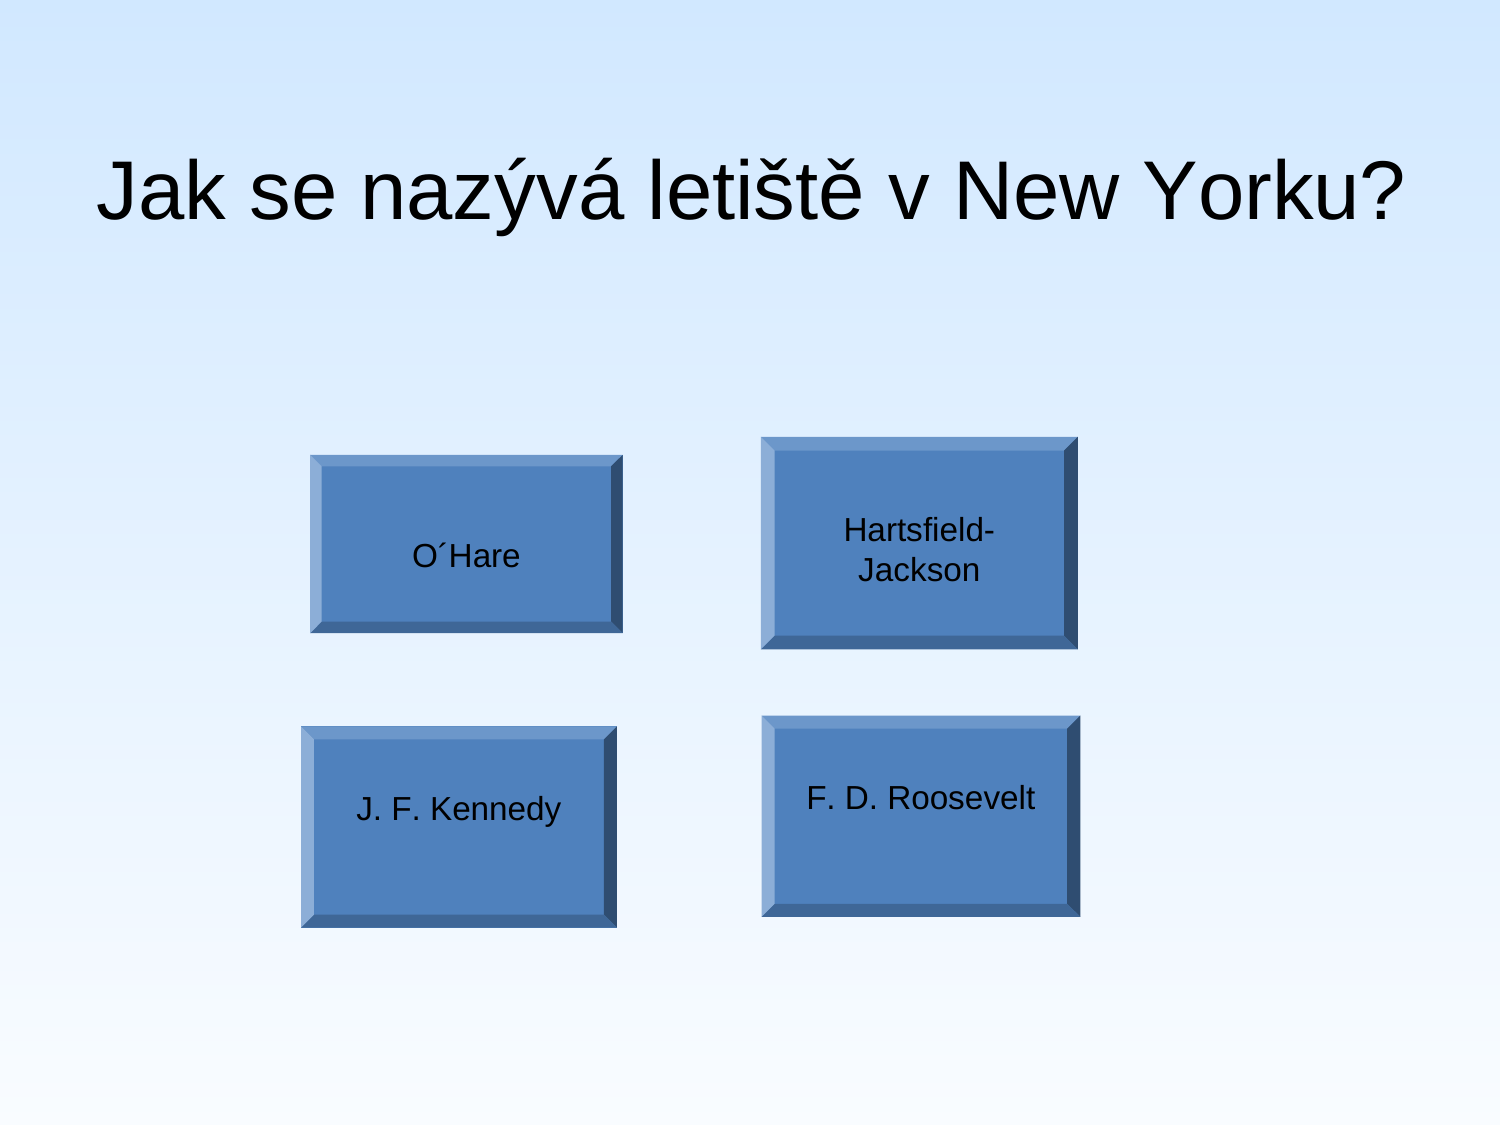

# Jak se nazývá letiště v New Yorku?
Hartsfield-Jackson
O´Hare
F. D. Roosevelt
J. F. Kennedy